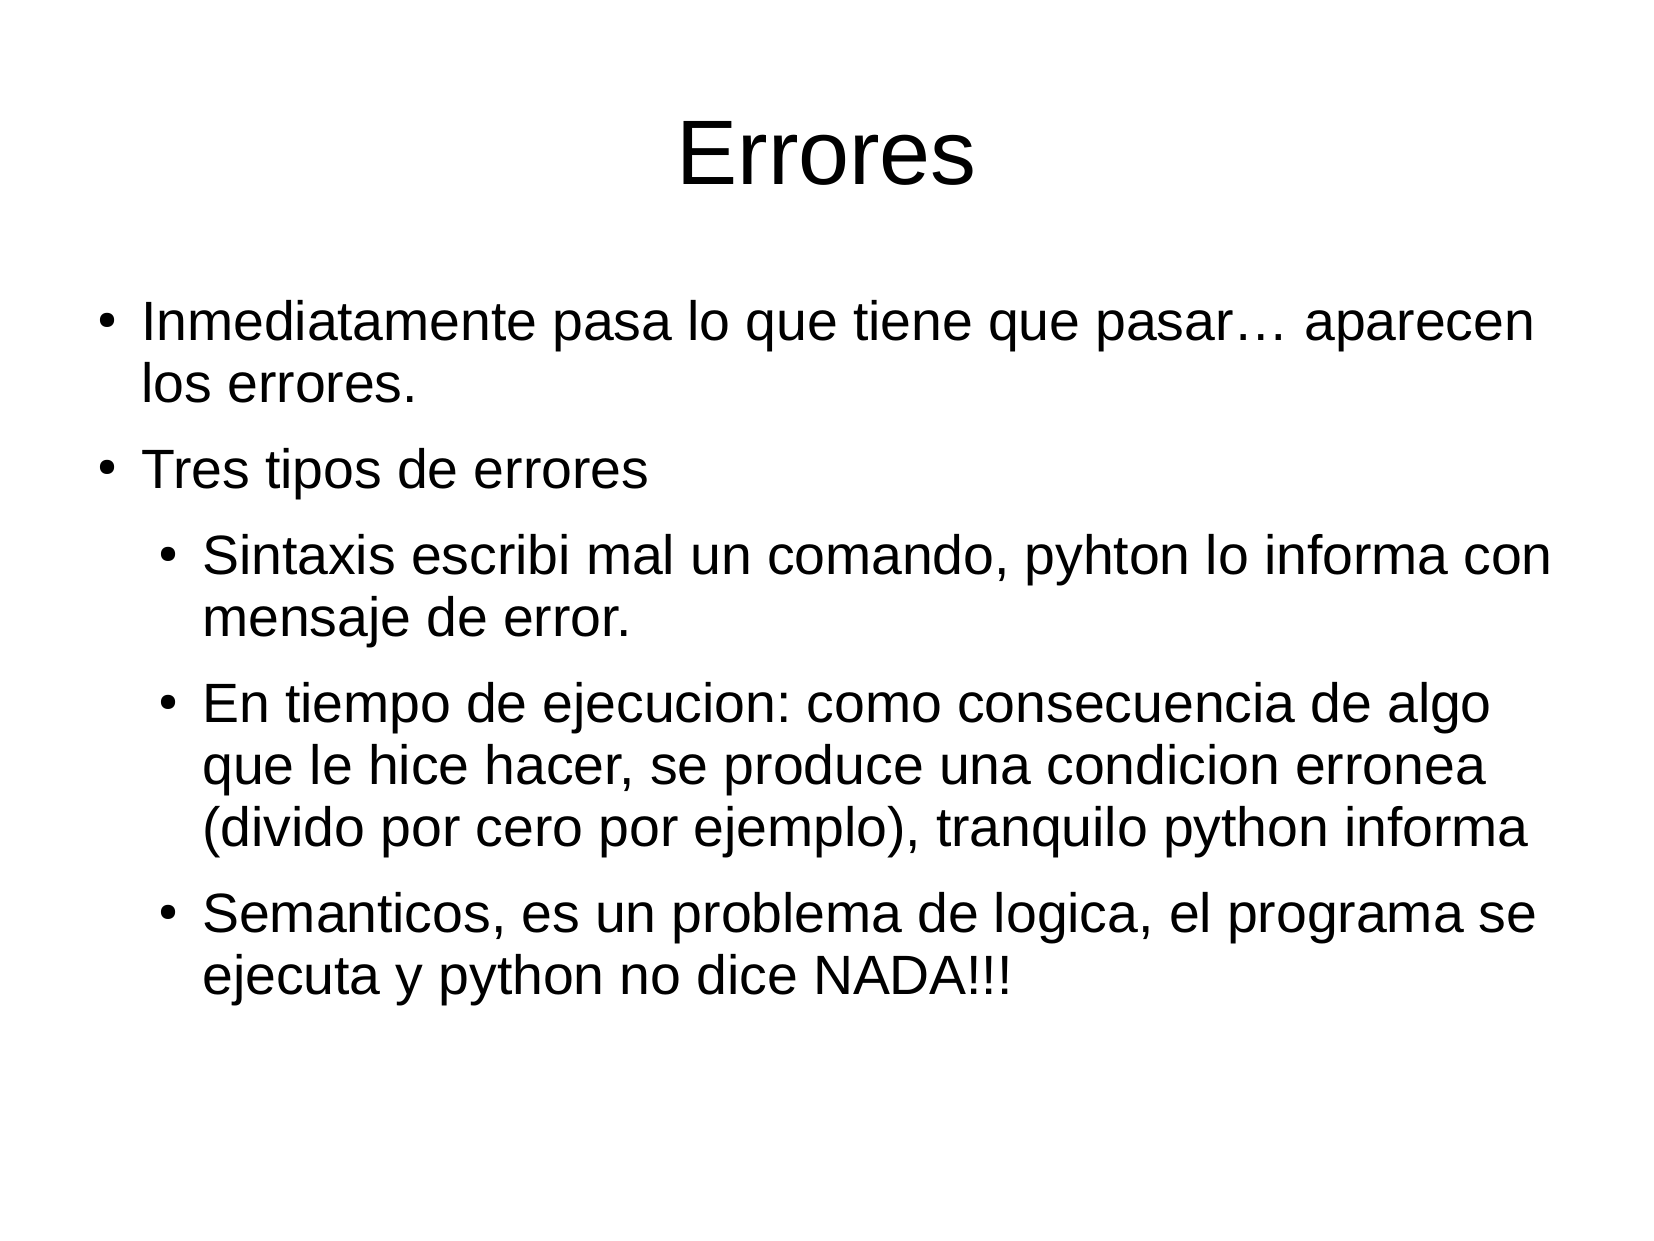

# Errores
Inmediatamente pasa lo que tiene que pasar… aparecen los errores.
Tres tipos de errores
Sintaxis escribi mal un comando, pyhton lo informa con mensaje de error.
En tiempo de ejecucion: como consecuencia de algo que le hice hacer, se produce una condicion erronea (divido por cero por ejemplo), tranquilo python informa
Semanticos, es un problema de logica, el programa se ejecuta y python no dice NADA!!!